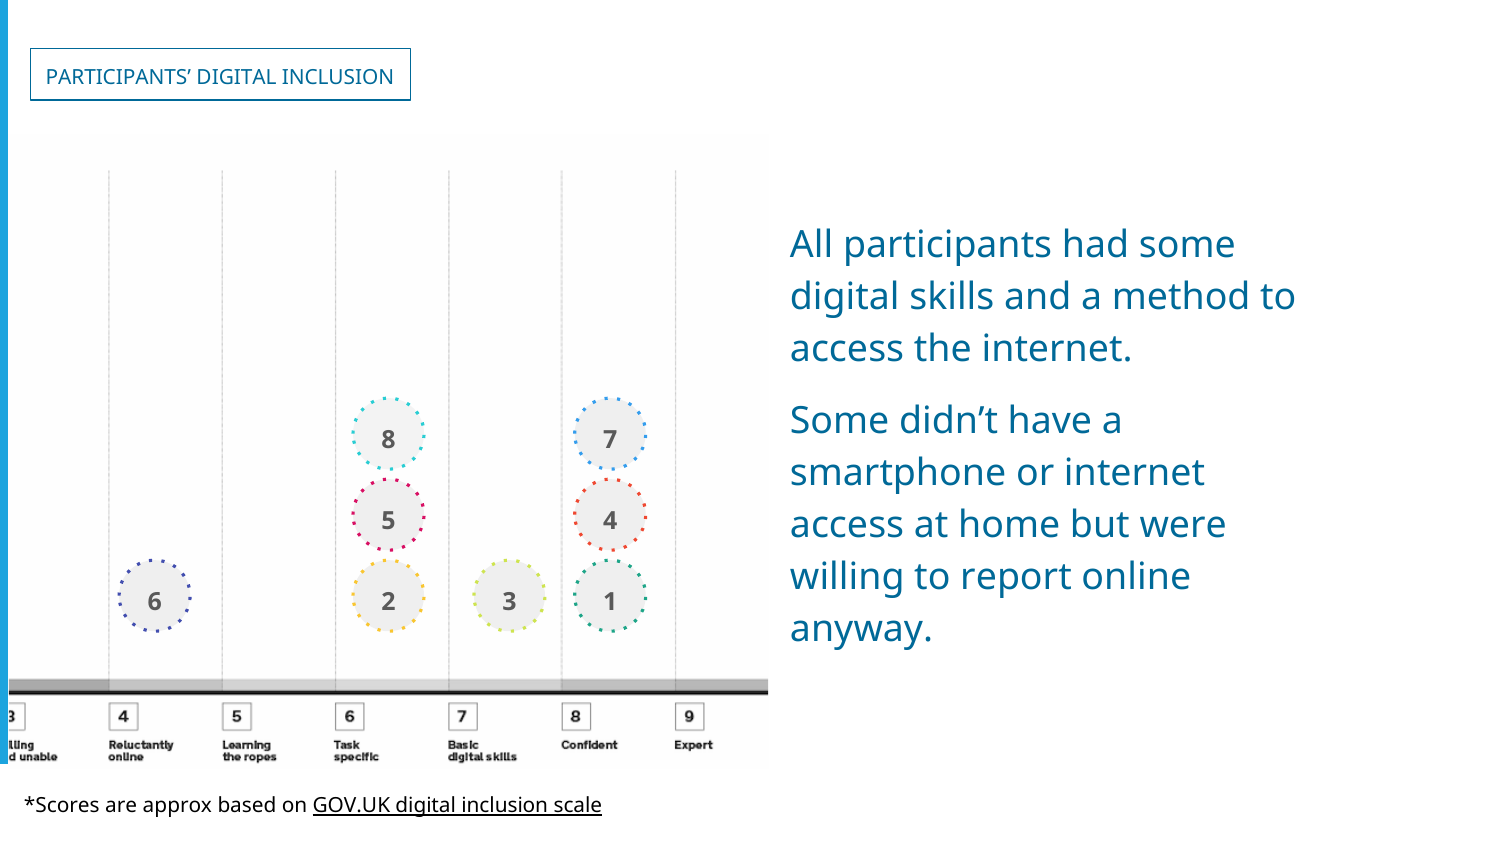

PARTICIPANTS’ DIGITAL INCLUSION
All participants had some digital skills and a method to access the internet.
Some didn’t have a smartphone or internet access at home but were willing to report online anyway.
8
7
5
4
6
2
3
1
*Scores are approx based on GOV.UK digital inclusion scale